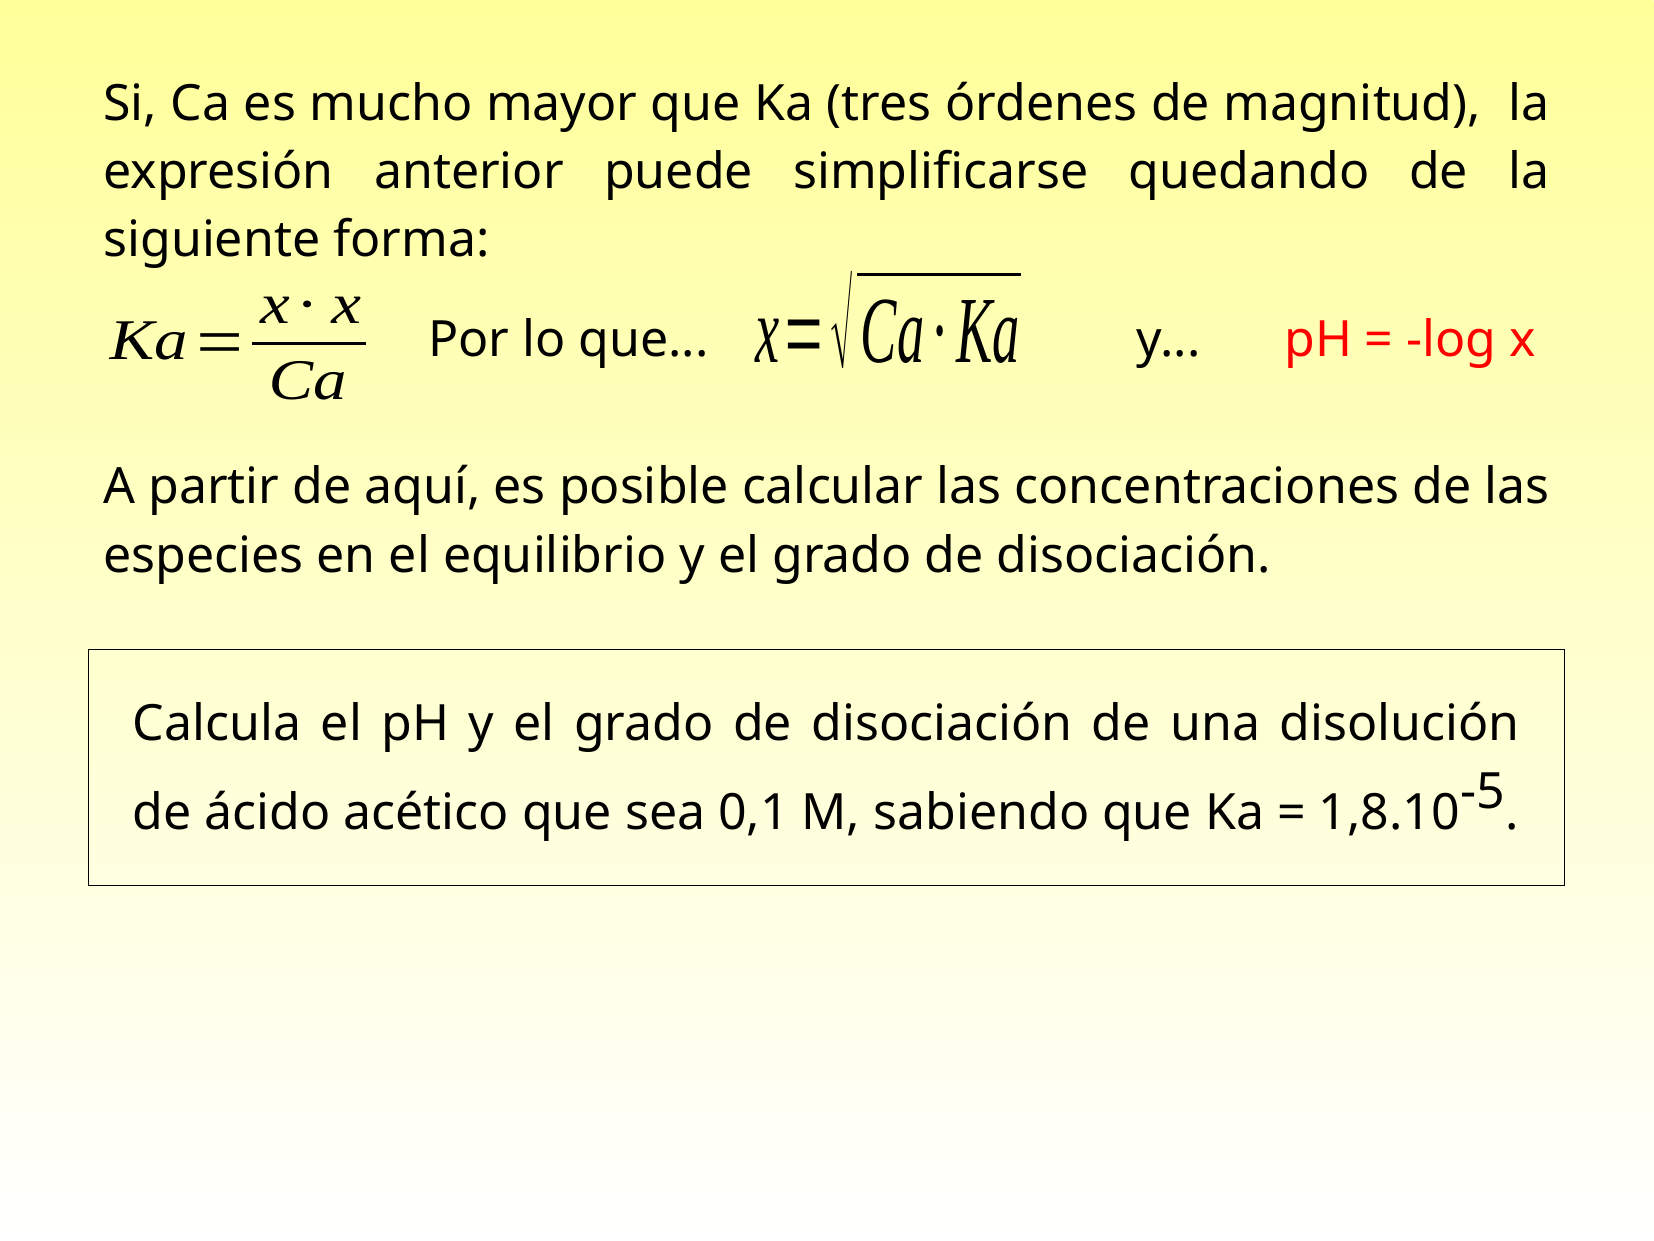

Si, Ca es mucho mayor que Ka (tres órdenes de magnitud), la expresión anterior puede simplificarse quedando de la siguiente forma:
Por lo que...
y... 	pH = -log x
A partir de aquí, es posible calcular las concentraciones de las especies en el equilibrio y el grado de disociación.
Calcula el pH y el grado de disociación de una disolución de ácido acético que sea 0,1 M, sabiendo que Ka = 1,8.10-5.